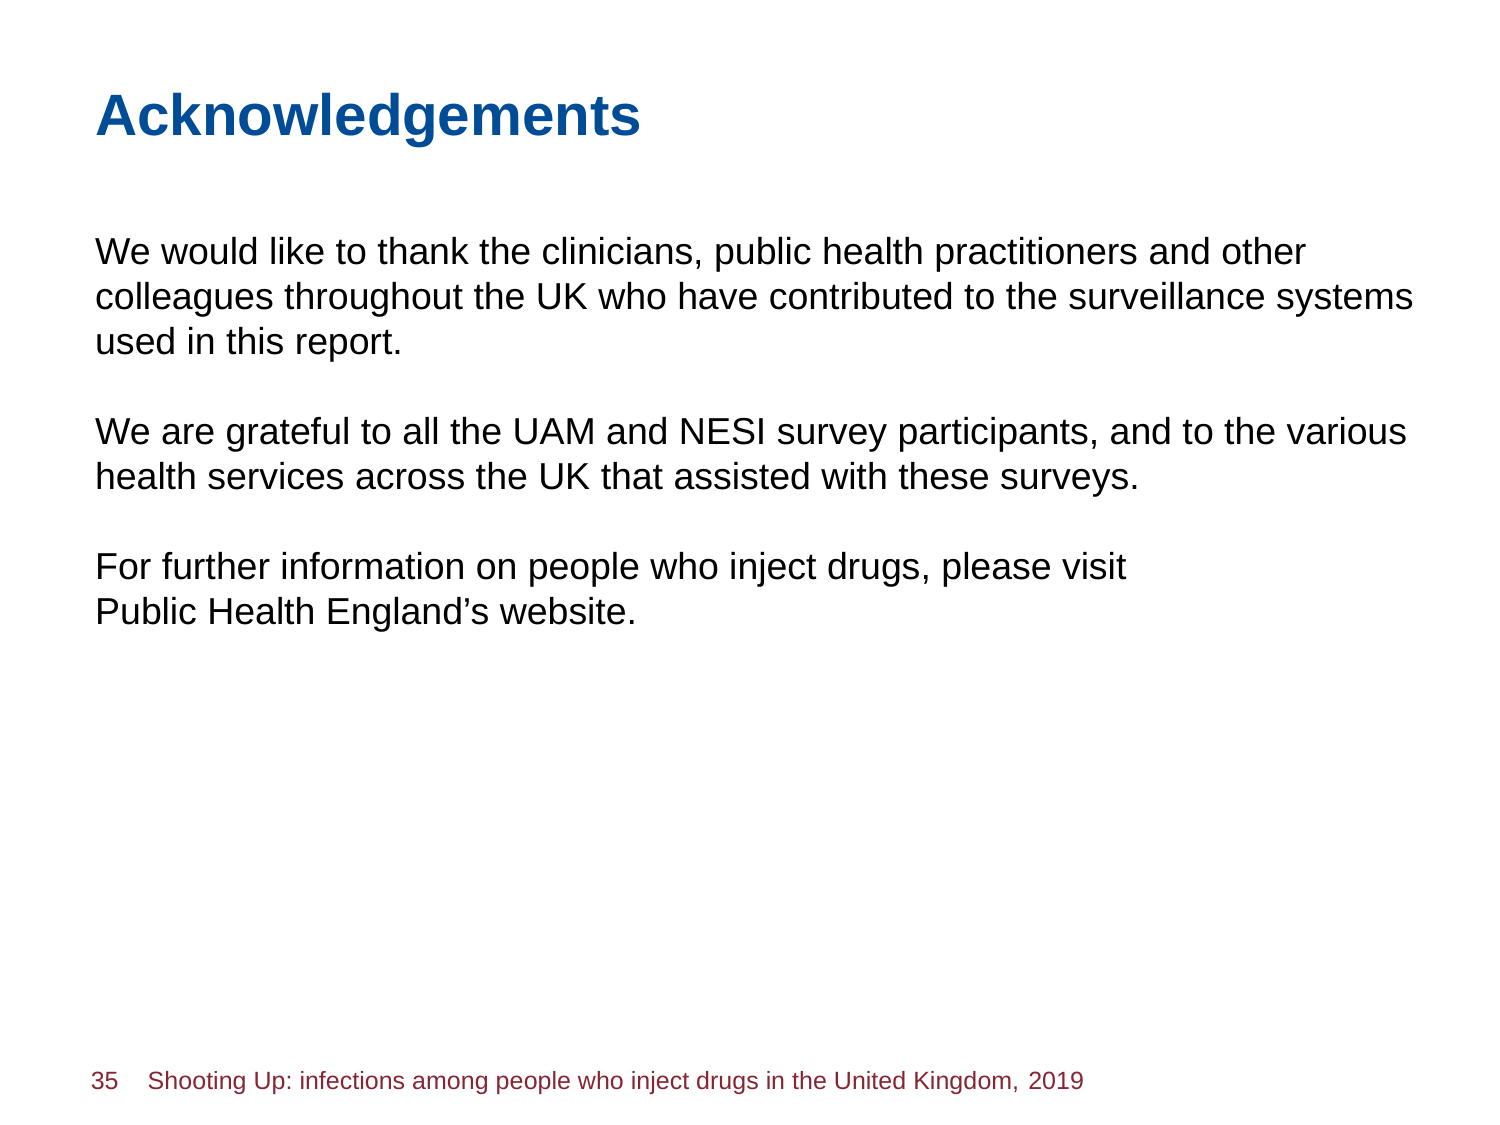

Acknowledgements
We would like to thank the clinicians, public health practitioners and other colleagues throughout the UK who have contributed to the surveillance systems used in this report.
We are grateful to all the UAM and NESI survey participants, and to the various health services across the UK that assisted with these surveys.
For further information on people who inject drugs, please visit Public Health England’s website.
 33
Shooting Up: infections among people who inject drugs in the United Kingdom, 2019